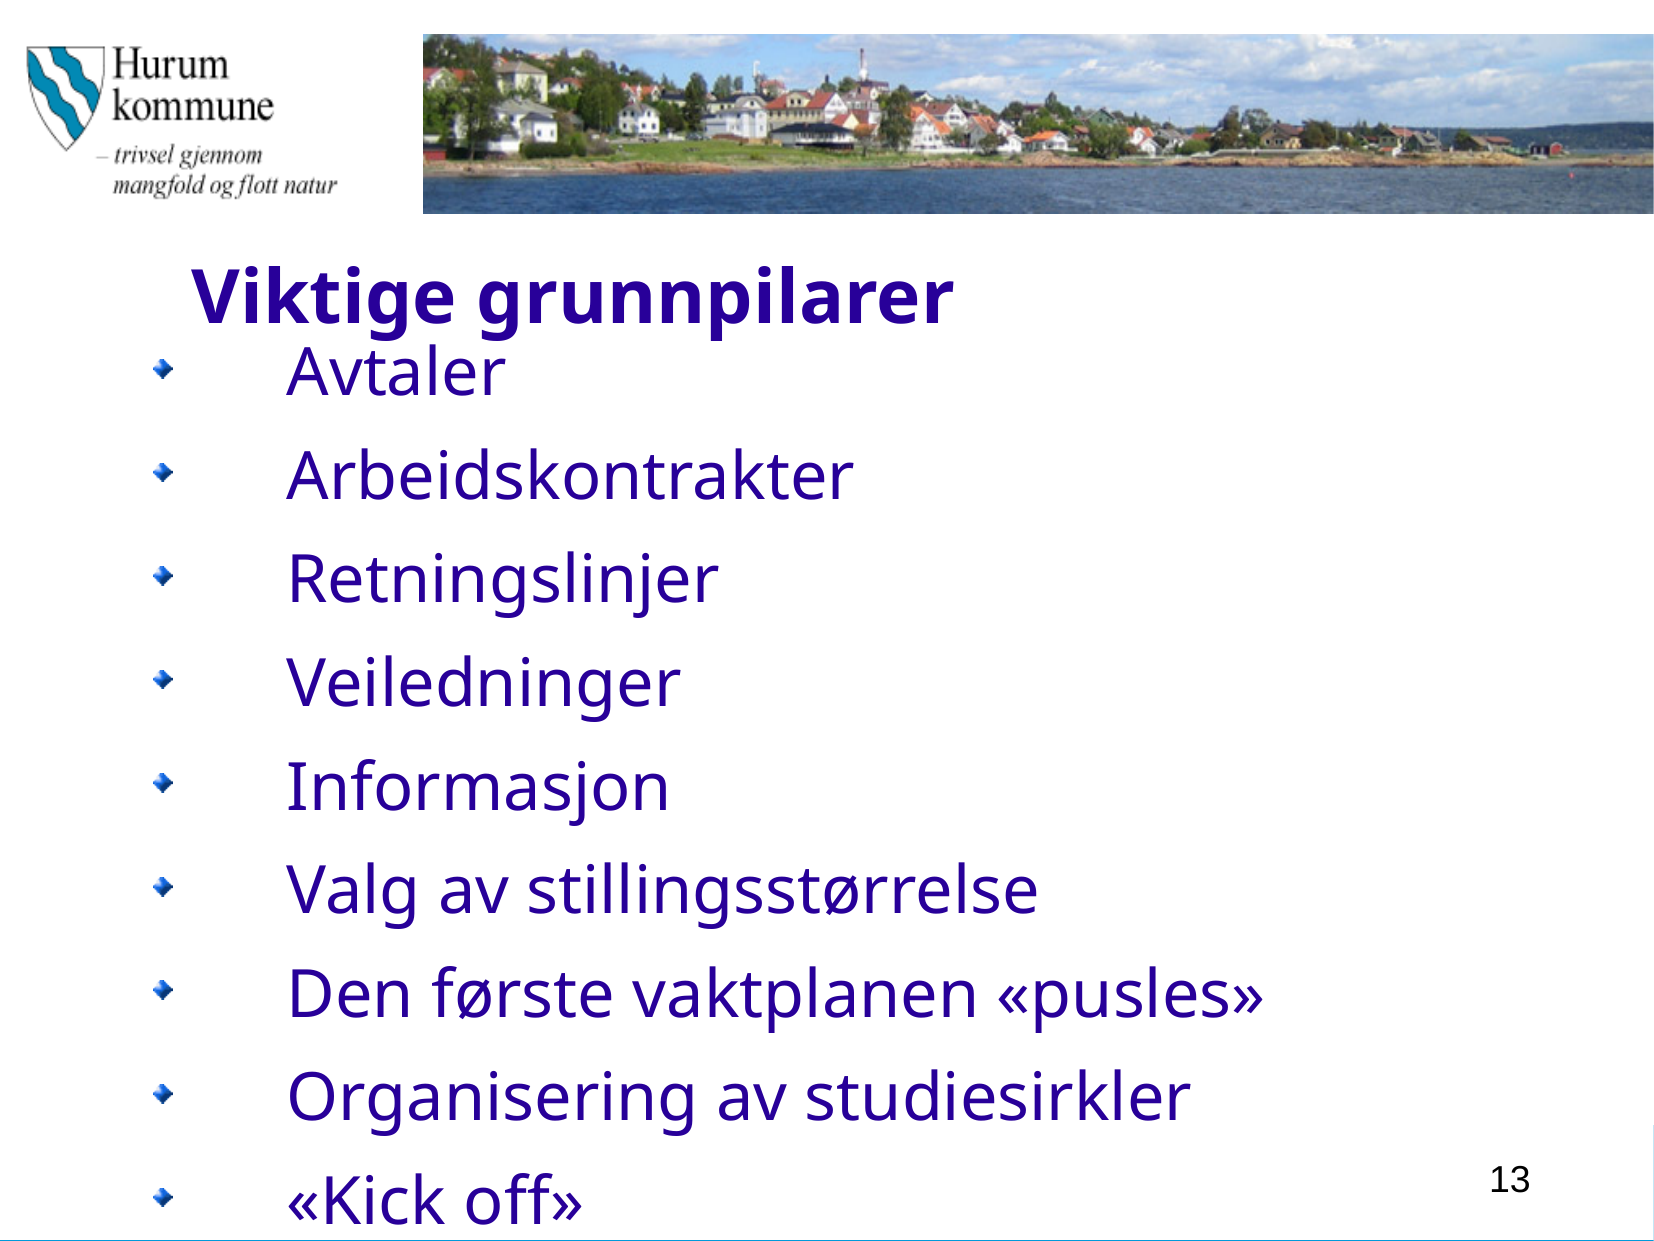

Viktige grunnpilarer
# Avtaler
Arbeidskontrakter
Retningslinjer
Veiledninger
Informasjon
Valg av stillingsstørrelse
Den første vaktplanen «pusles»
Organisering av studiesirkler
«Kick off»
- trivsel gjennom mangfold og flott natur